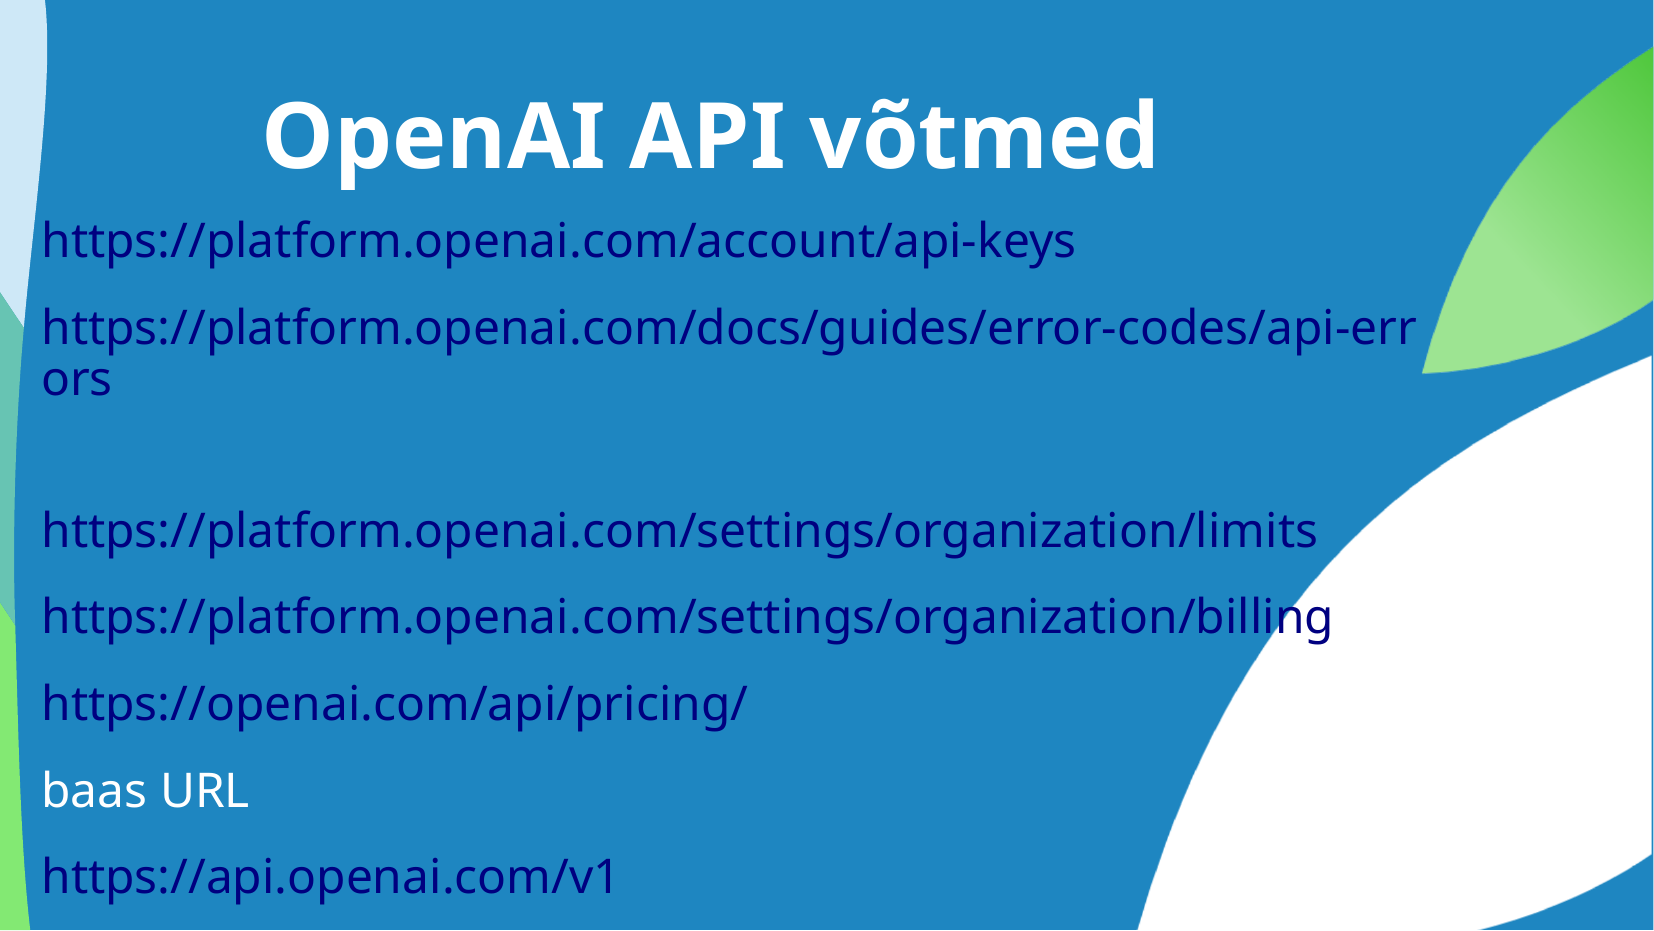

# OpenAI API võtmed
https://platform.openai.com/account/api-keys
https://platform.openai.com/docs/guides/error-codes/api-errors
https://platform.openai.com/settings/organization/limits
https://platform.openai.com/settings/organization/billing
https://openai.com/api/pricing/
baas URL
https://api.openai.com/v1